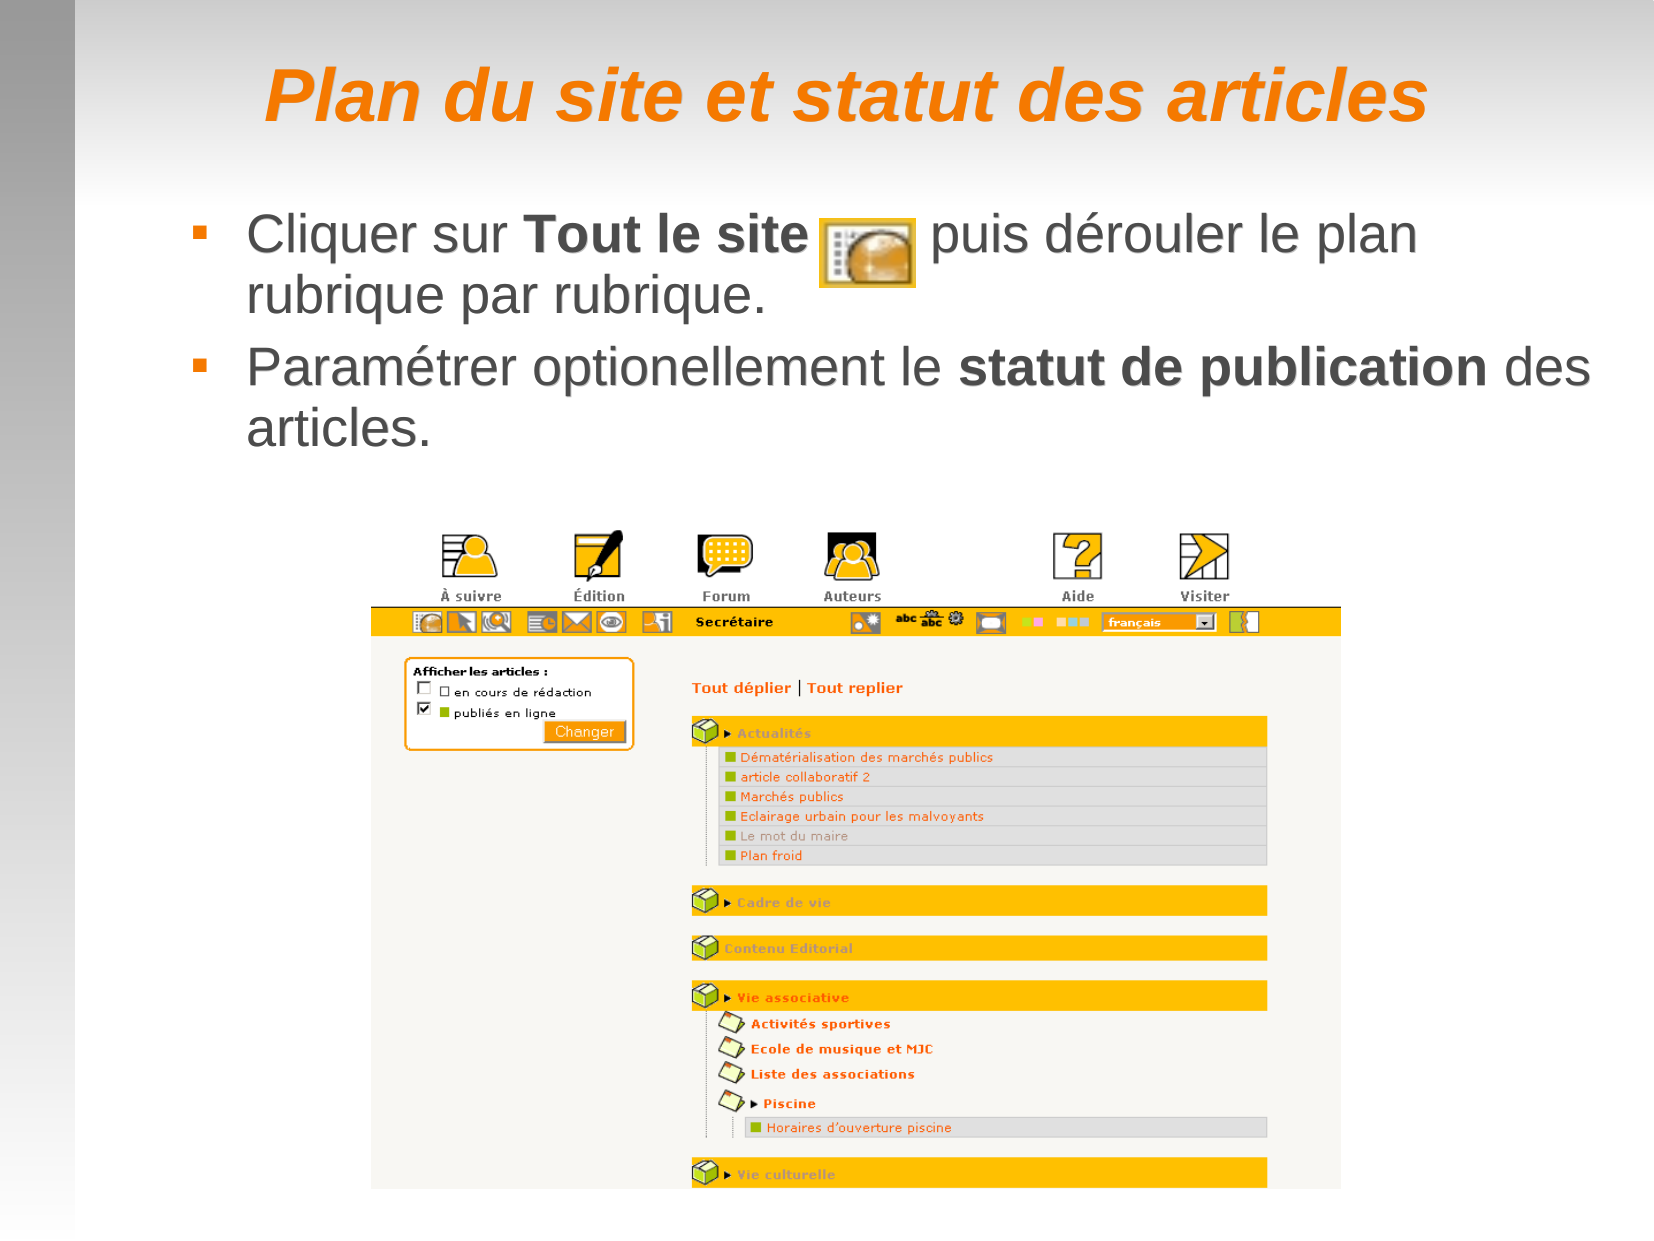

# Plan du site et statut des articles
Cliquer sur Tout le site puis dérouler le plan rubrique par rubrique.
Paramétrer optionellement le statut de publication des articles.